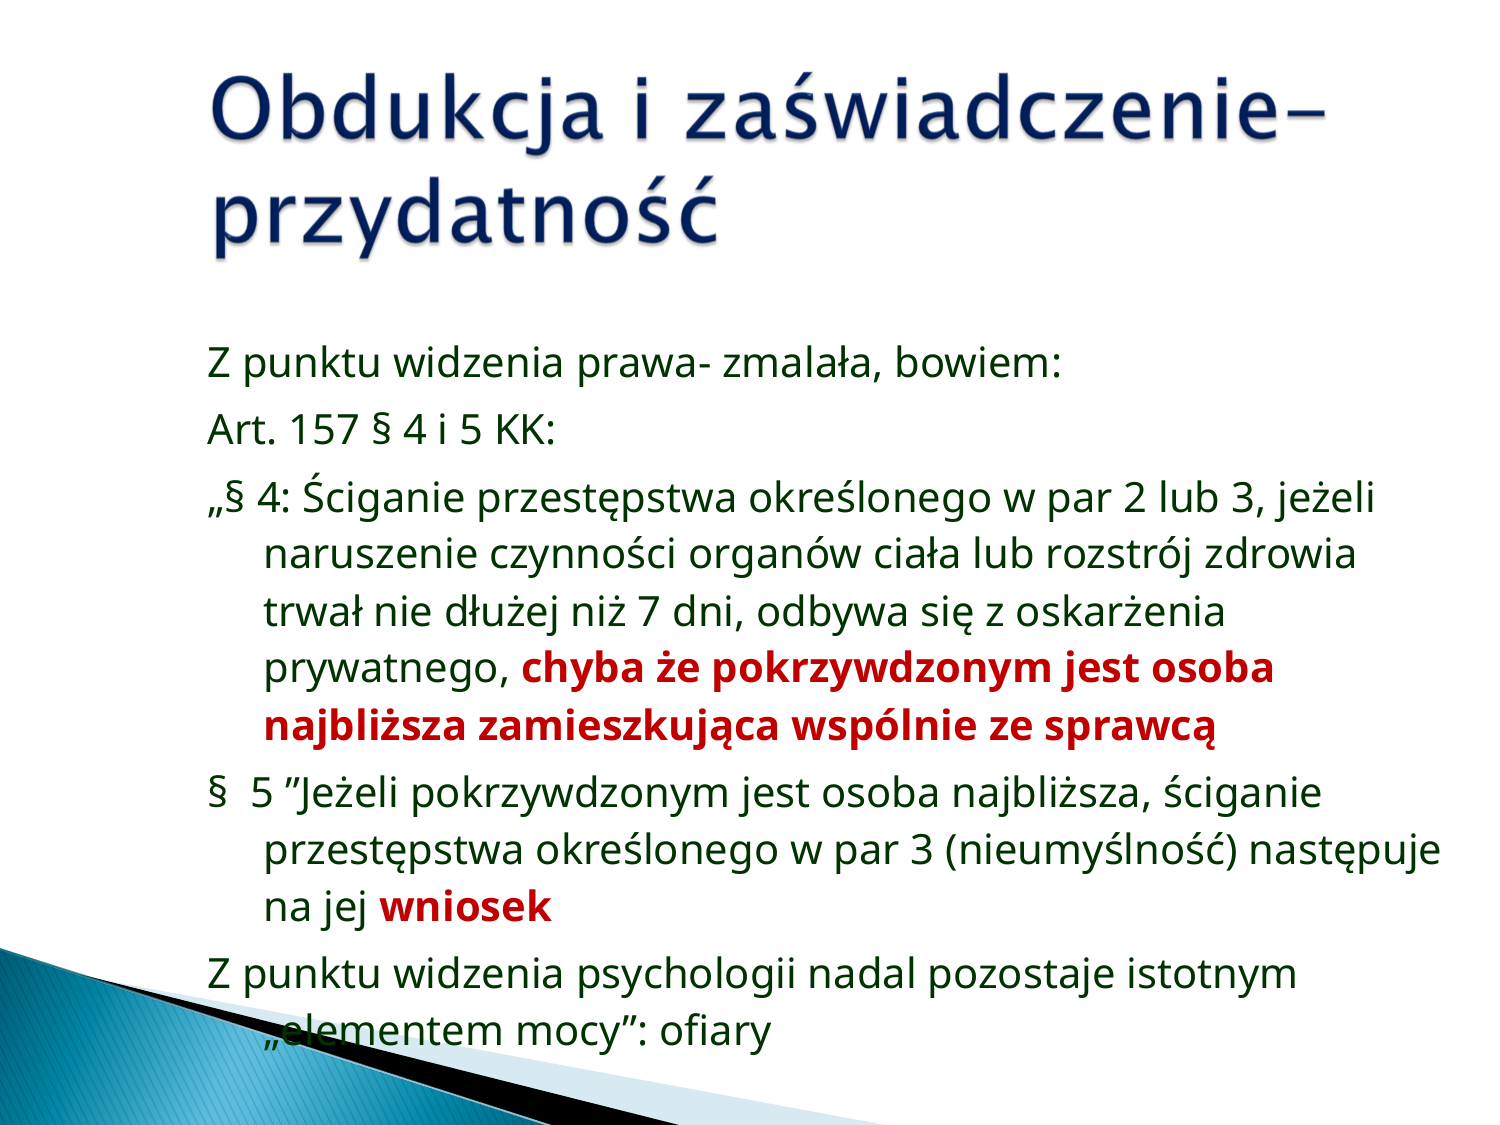

# Z punktu widzenia prawa- zmalała, bowiem:
Art. 157 § 4 i 5 KK:
„§ 4: Ściganie przestępstwa określonego w par 2 lub 3, jeżeli naruszenie czynności organów ciała lub rozstrój zdrowia trwał nie dłużej niż 7 dni, odbywa się z oskarżenia prywatnego, chyba że pokrzywdzonym jest osoba najbliższa zamieszkująca wspólnie ze sprawcą
§  5 ”Jeżeli pokrzywdzonym jest osoba najbliższa, ściganie przestępstwa określonego w par 3 (nieumyślność) następuje na jej wniosek
Z punktu widzenia psychologii nadal pozostaje istotnym „elementem mocy”: ofiary